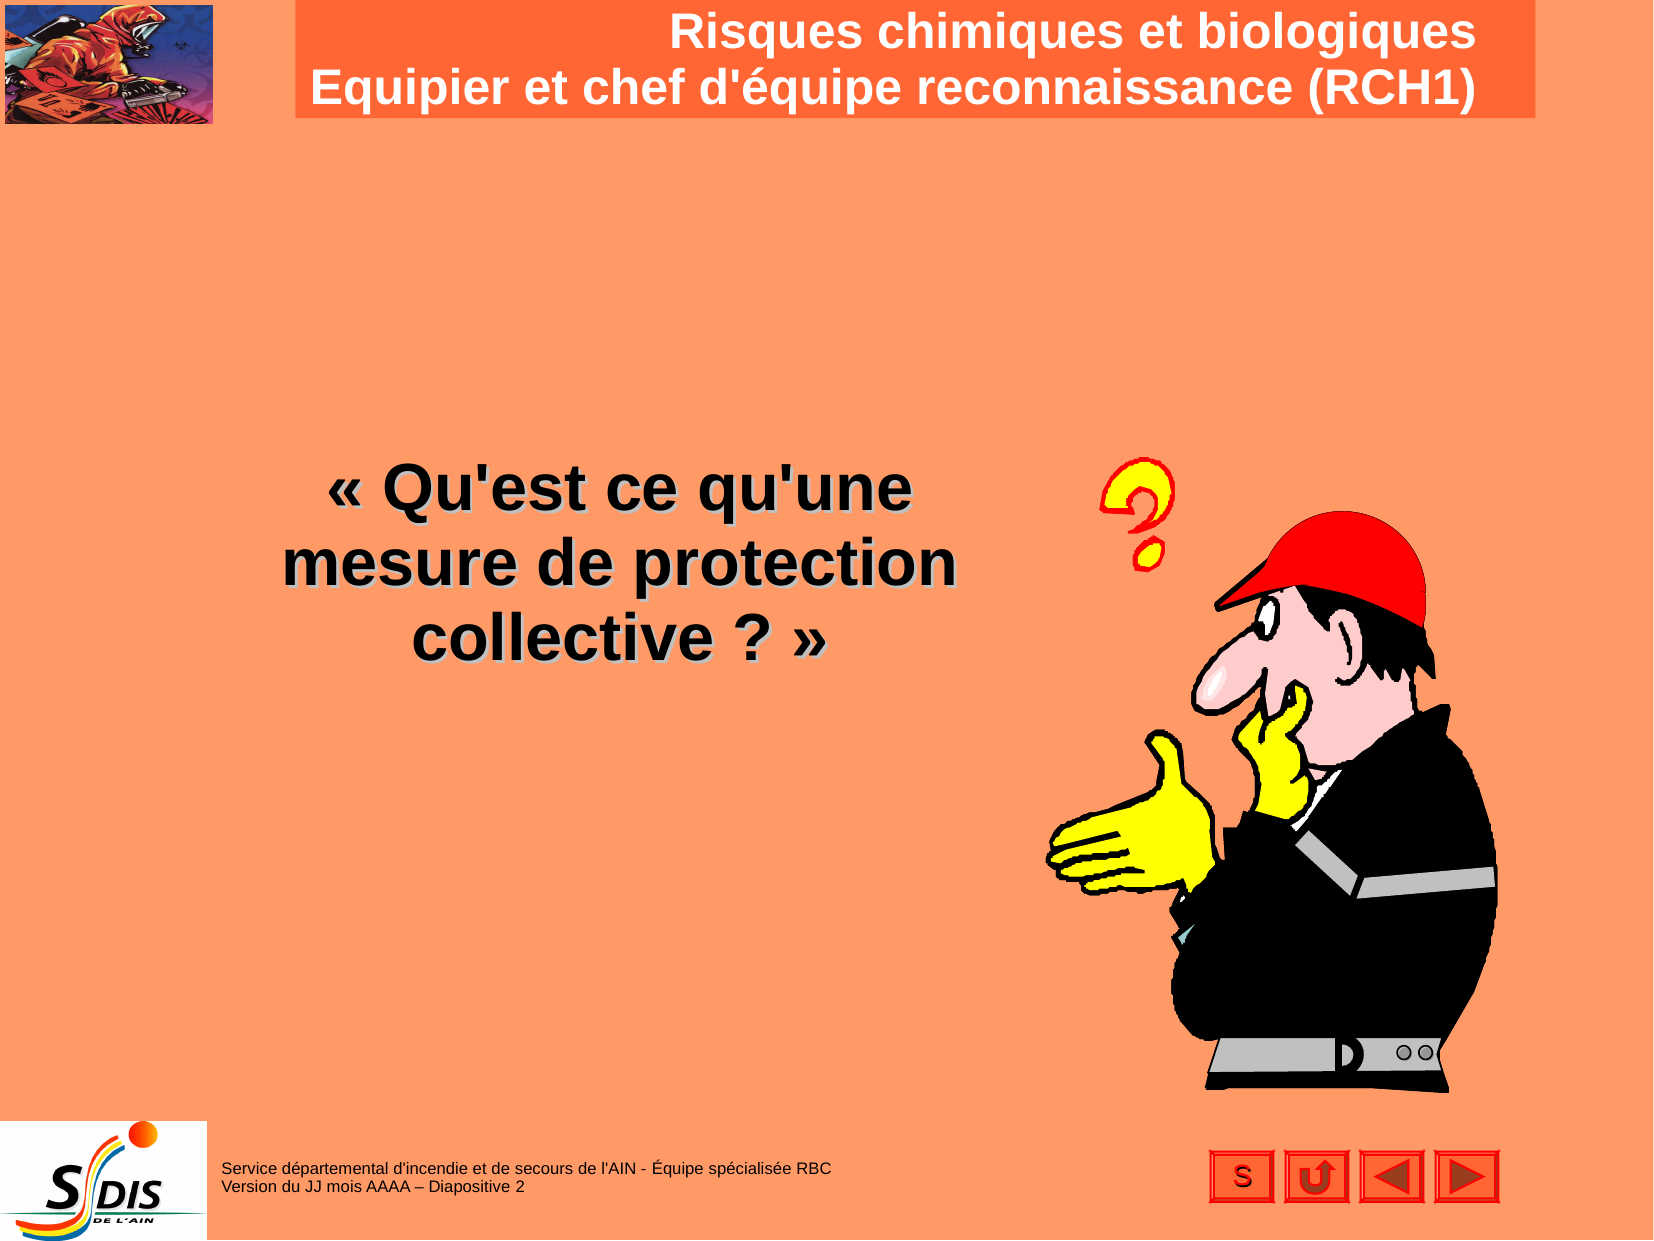

« Qu'est ce qu'une mesure de protection collective ? »
S